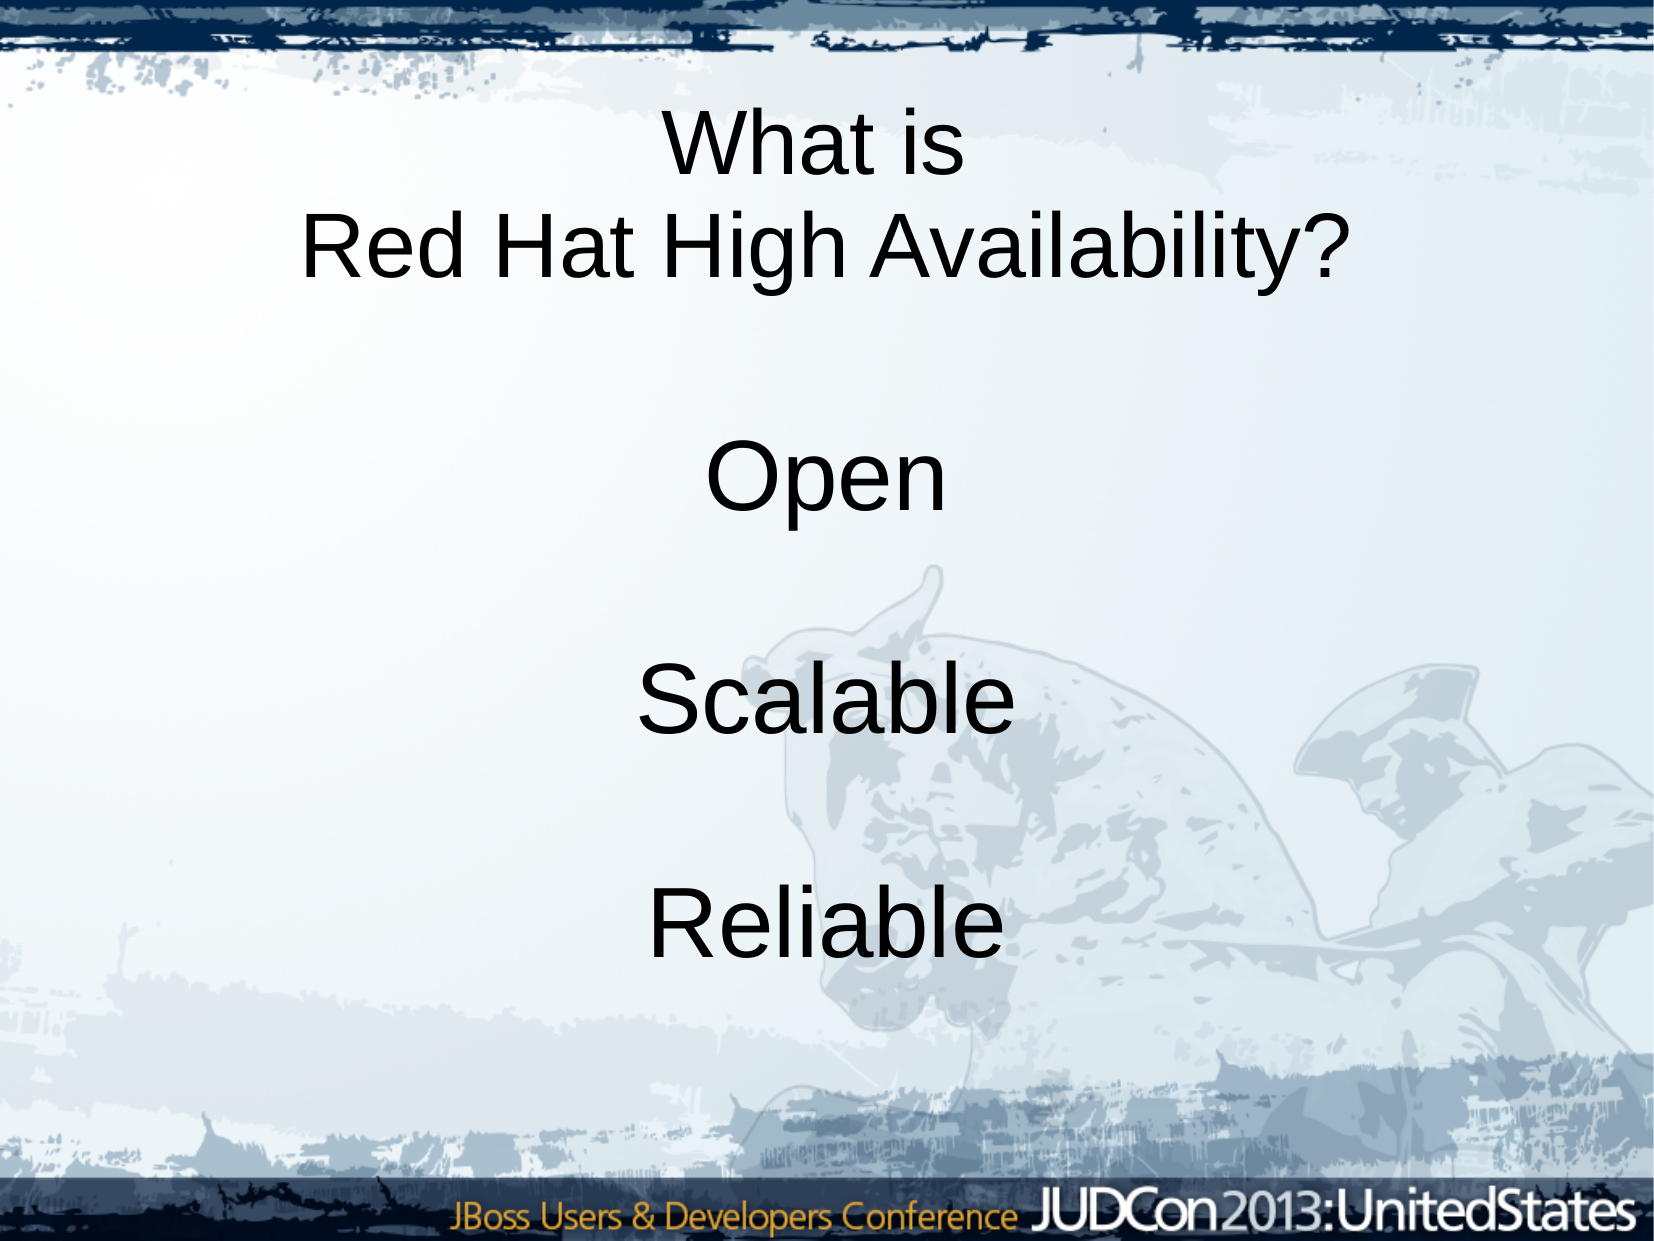

# What is Red Hat High Availability?
Open
Scalable
Reliable